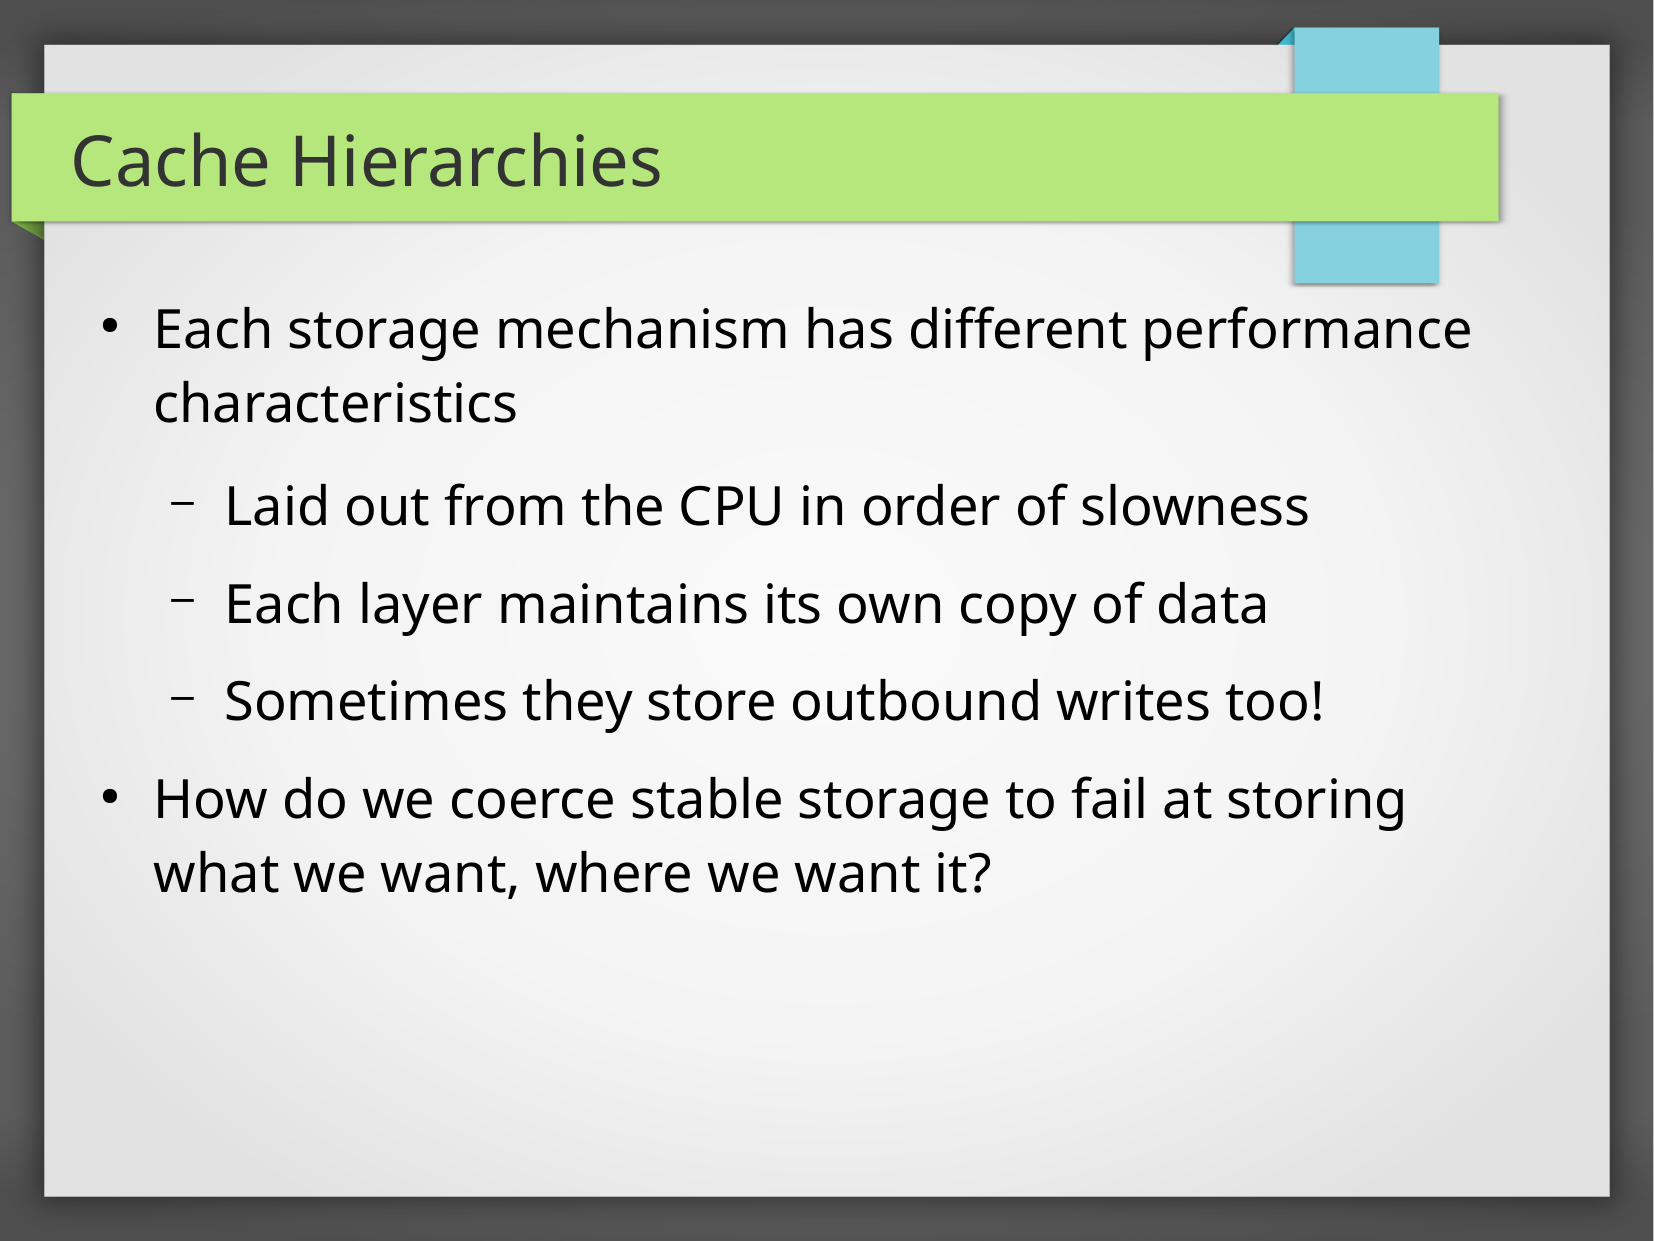

# Cache Hierarchies
Each storage mechanism has different performance characteristics
Laid out from the CPU in order of slowness
Each layer maintains its own copy of data
Sometimes they store outbound writes too!
How do we coerce stable storage to fail at storing what we want, where we want it?